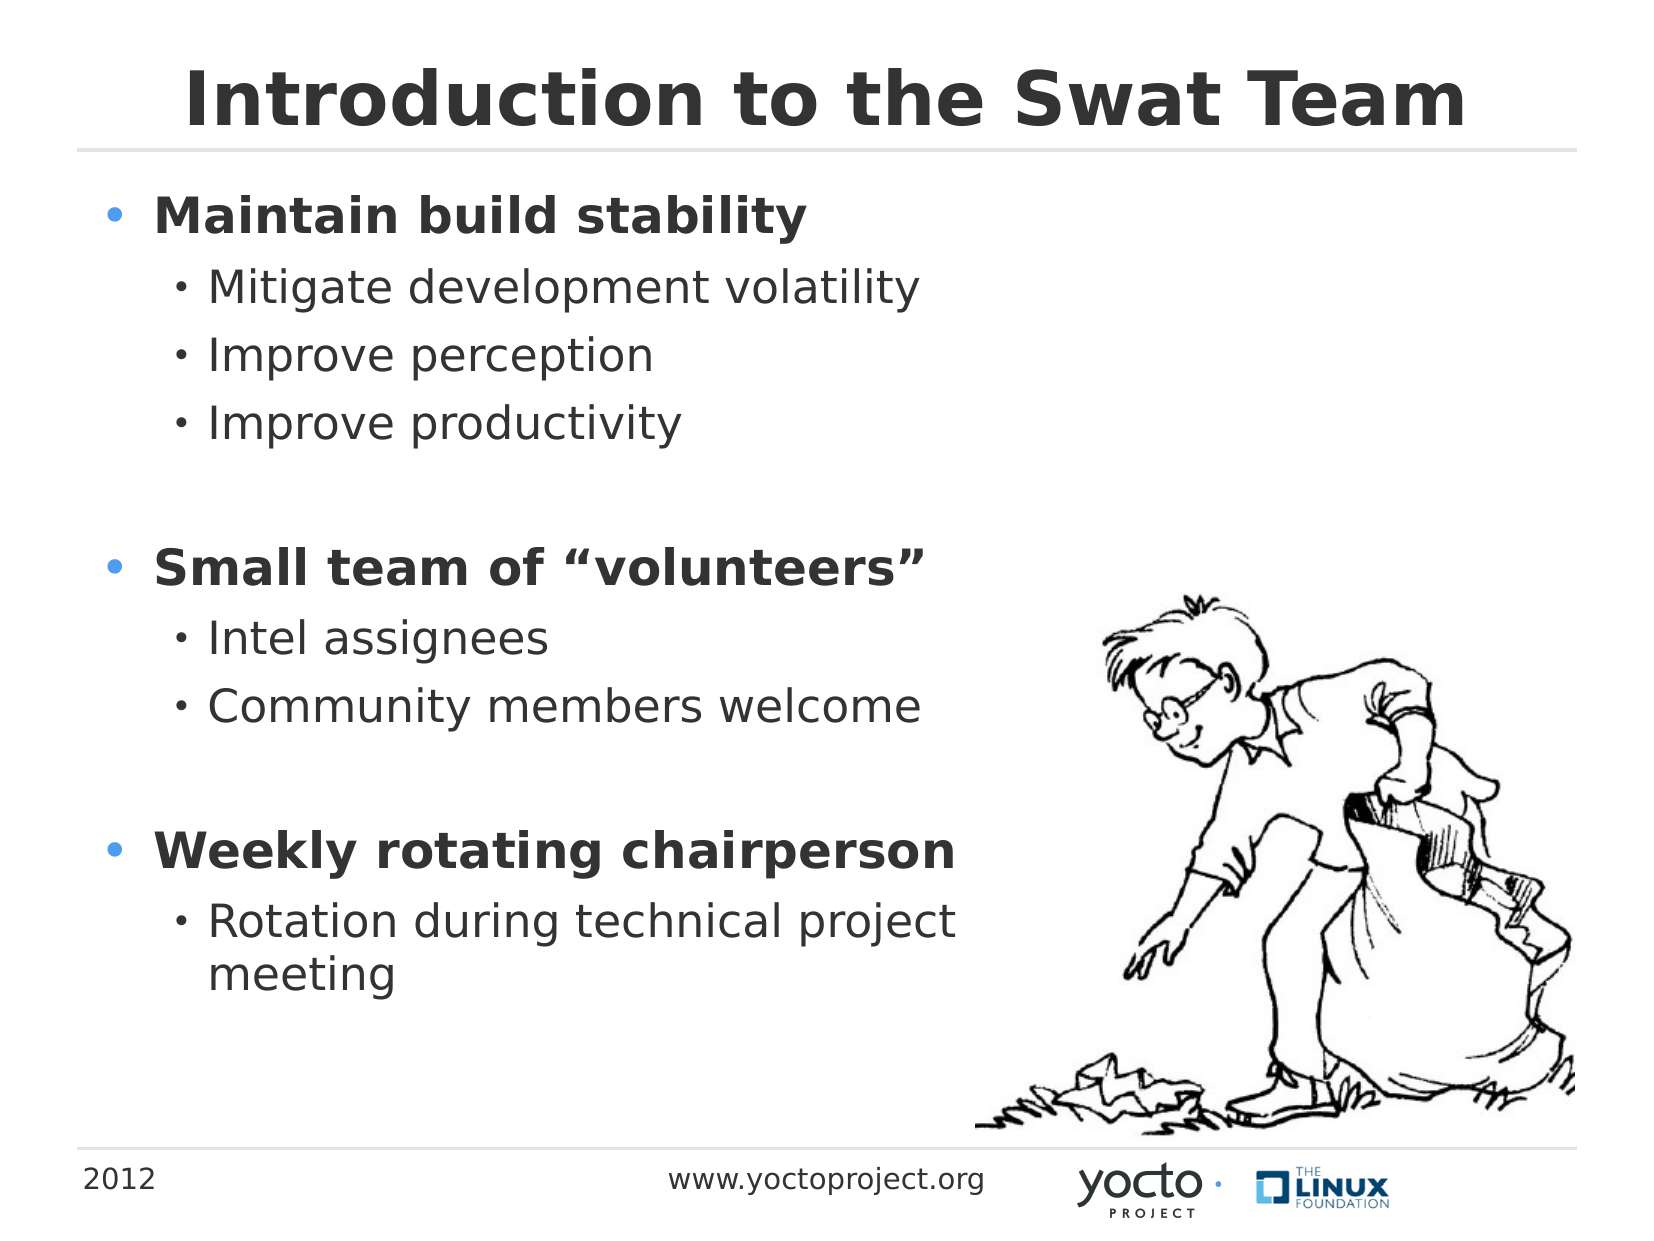

# Introduction to the Swat Team
Maintain build stability
Mitigate development volatility
Improve perception
Improve productivity
Small team of “volunteers”
Intel assignees
Community members welcome
Weekly rotating chairperson
Rotation during technical project meeting
2012